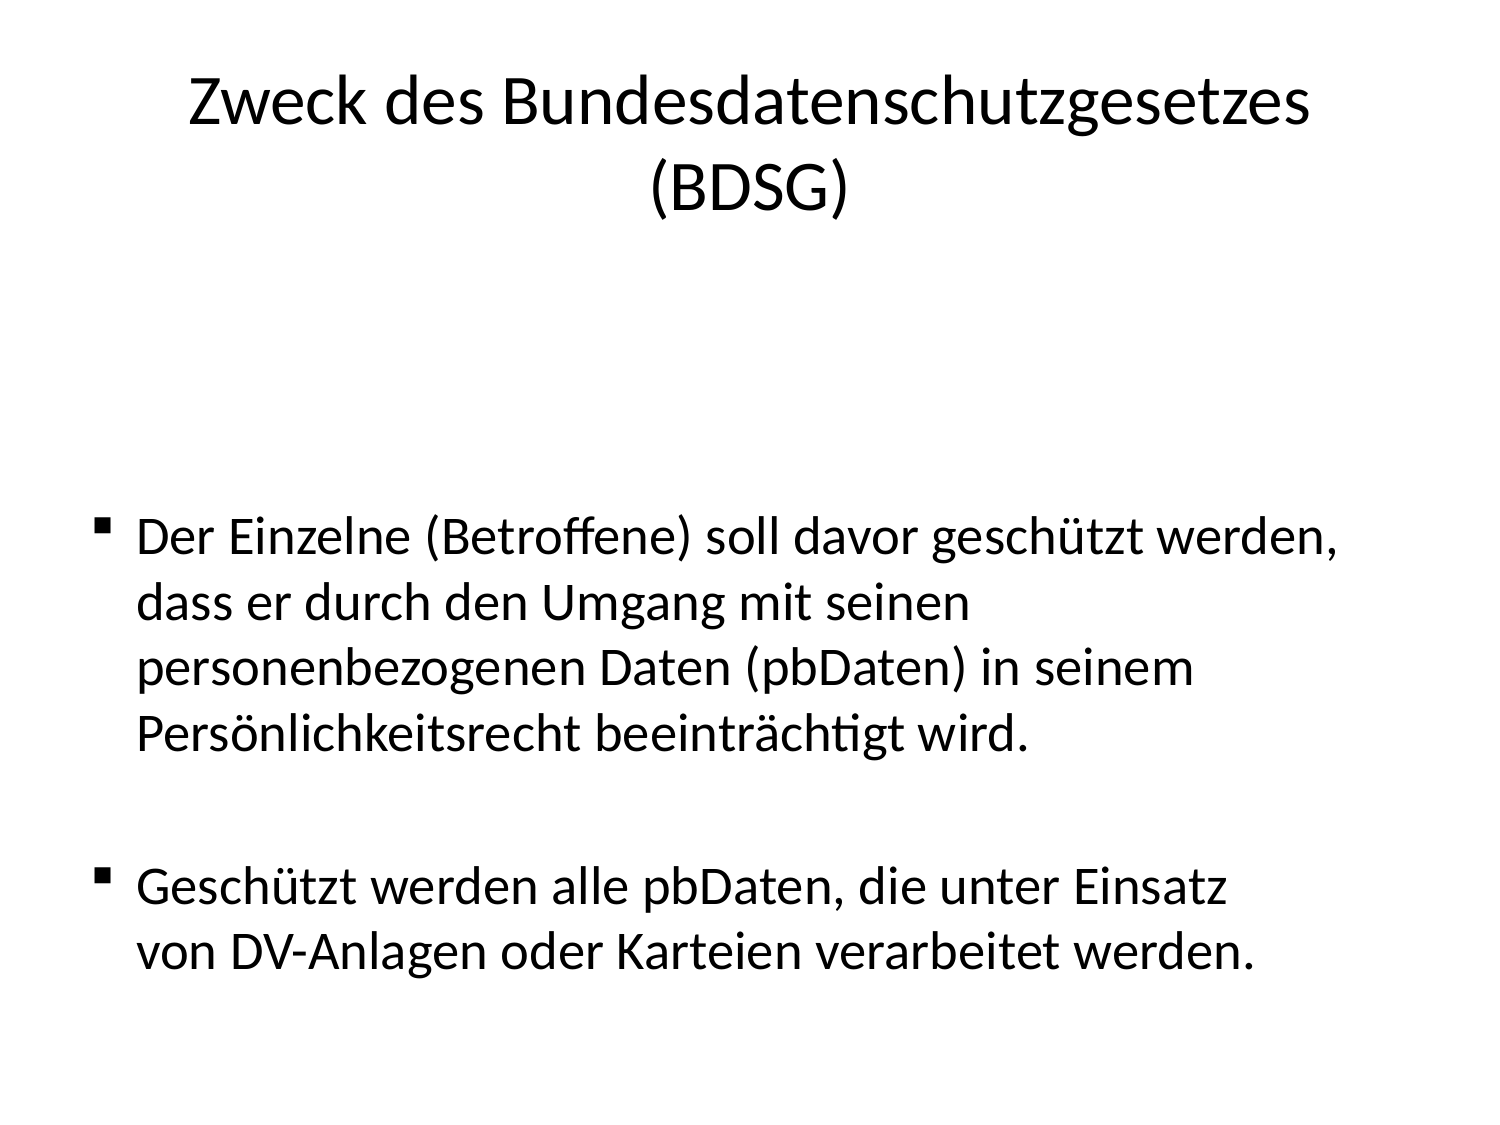

# Zweck des Bundesdatenschutzgesetzes (BDSG)
Der Einzelne (Betroffene) soll davor geschützt werden,
dass er durch den Umgang mit seinen personenbezogenen Daten (pbDaten) in seinem Persönlichkeitsrecht beeinträchtigt wird.
Geschützt werden alle pbDaten, die unter Einsatz
von DV-Anlagen oder Karteien verarbeitet werden.